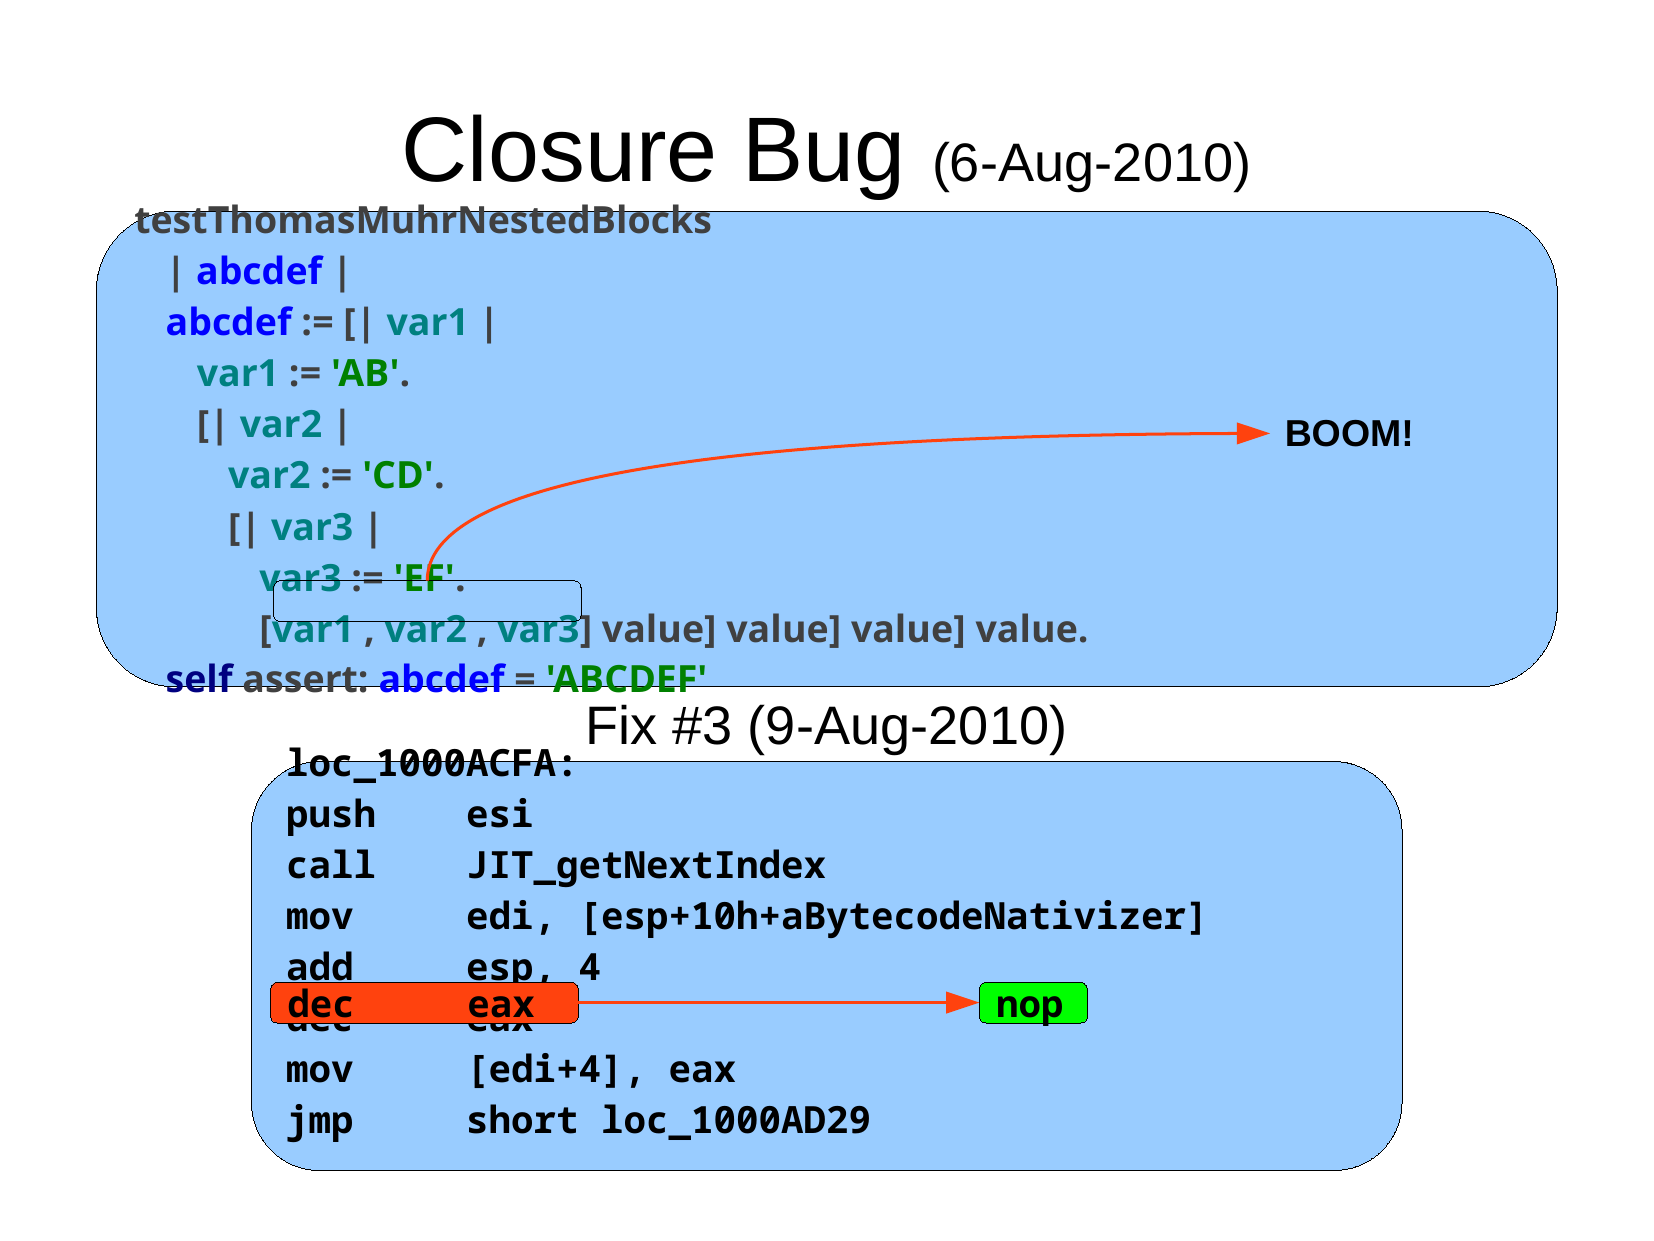

Closure Bug (6-Aug-2010)
testThomasMuhrNestedBlocks
	| abcdef |
	abcdef := [| var1 |
		var1 := 'AB'.
		[| var2 |
			var2 := 'CD'.
			[| var3 |
				var3 := 'EF'.
				[var1 , var2 , var3] value] value] value] value.
	self assert: abcdef = 'ABCDEF'
BOOM!
Fix #3 (9-Aug-2010)
loc_1000ACFA:
push esi
call JIT_getNextIndex
mov edi, [esp+10h+aBytecodeNativizer]
add esp, 4
dec eax
mov [edi+4], eax
jmp short loc_1000AD29
dec eax
nop